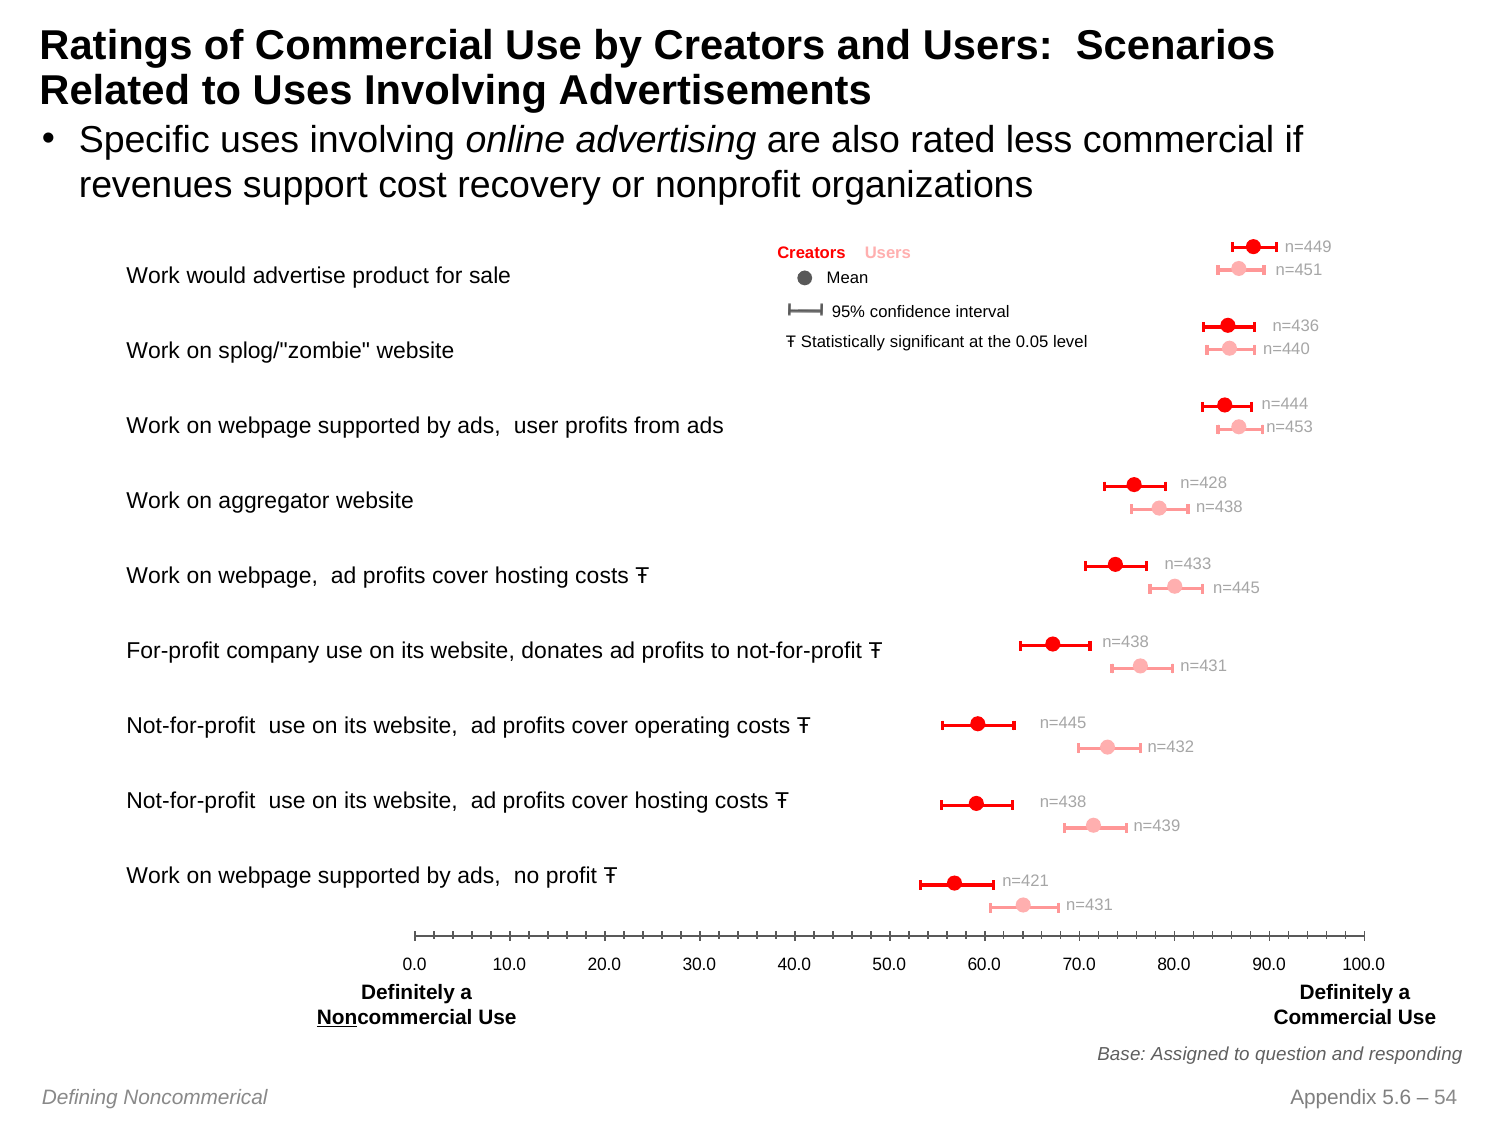

Ratings of Commercial Use by Creators and Users: Scenarios Related to Uses Involving Advertisements
Specific uses involving online advertising are also rated less commercial if revenues support cost recovery or nonprofit organizations
n=449
Creators Users
Mean
95% confidence interval
Ŧ Statistically significant at the 0.05 level
n=451
| Work would advertise product for sale |
| --- |
| Work on splog/"zombie" website |
| Work on webpage supported by ads, user profits from ads |
| Work on aggregator website |
| Work on webpage, ad profits cover hosting costs Ŧ |
| For-profit company use on its website, donates ad profits to not-for-profit Ŧ |
| Not-for-profit use on its website, ad profits cover operating costs Ŧ |
| Not-for-profit use on its website, ad profits cover hosting costs Ŧ |
| Work on webpage supported by ads, no profit Ŧ |
n=436
n=440
n=444
n=453
n=428
n=438
n=433
n=445
n=438
n=431
n=445
n=432
n=438
n=439
n=421
n=431
Definitely a Noncommercial Use
Definitely a Commercial Use
Base: Assigned to question and responding
Defining Noncommerical
Appendix 5.6 –